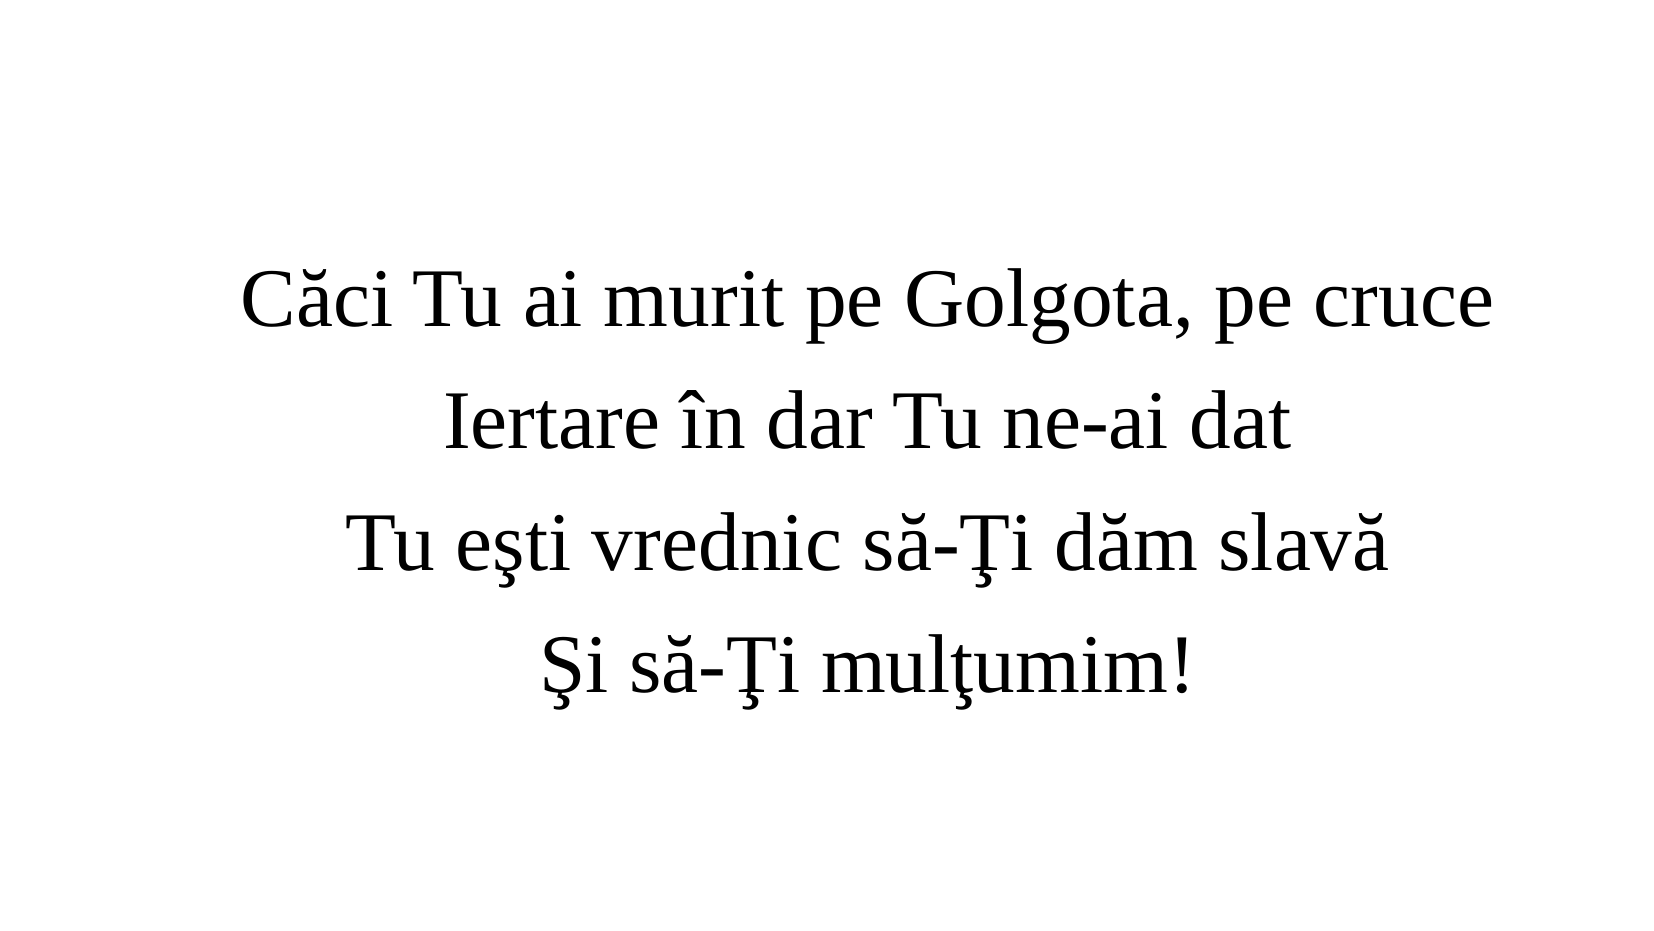

# Căci Tu ai murit pe Golgota, pe cruce
Iertare în dar Tu ne-ai dat
Tu eşti vrednic să-Ţi dăm slavă
Şi să-Ţi mulţumim!